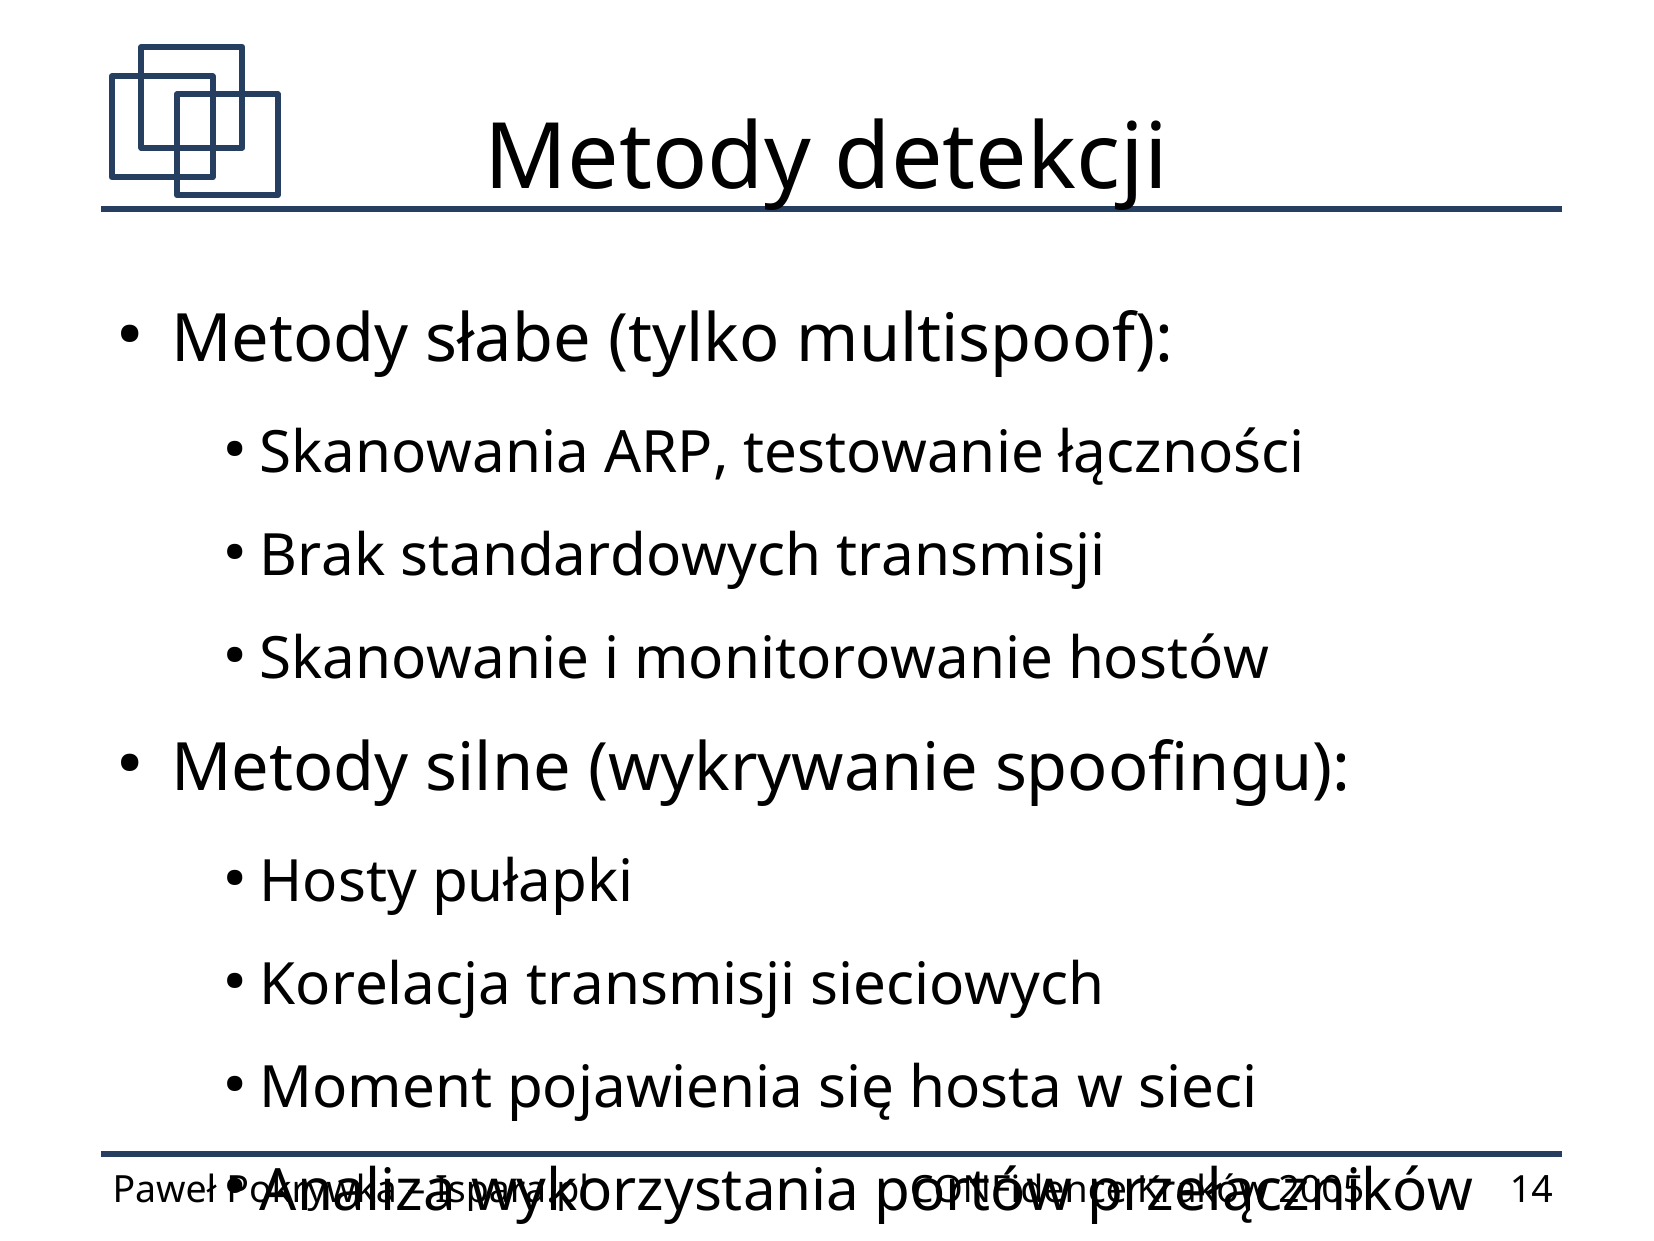

# Metody detekcji
Metody słabe (tylko multispoof):
Skanowania ARP, testowanie łączności
Brak standardowych transmisji
Skanowanie i monitorowanie hostów
Metody silne (wykrywanie spoofingu):
Hosty pułapki
Korelacja transmisji sieciowych
Moment pojawienia się hosta w sieci
Analiza wykorzystania portów przełączników